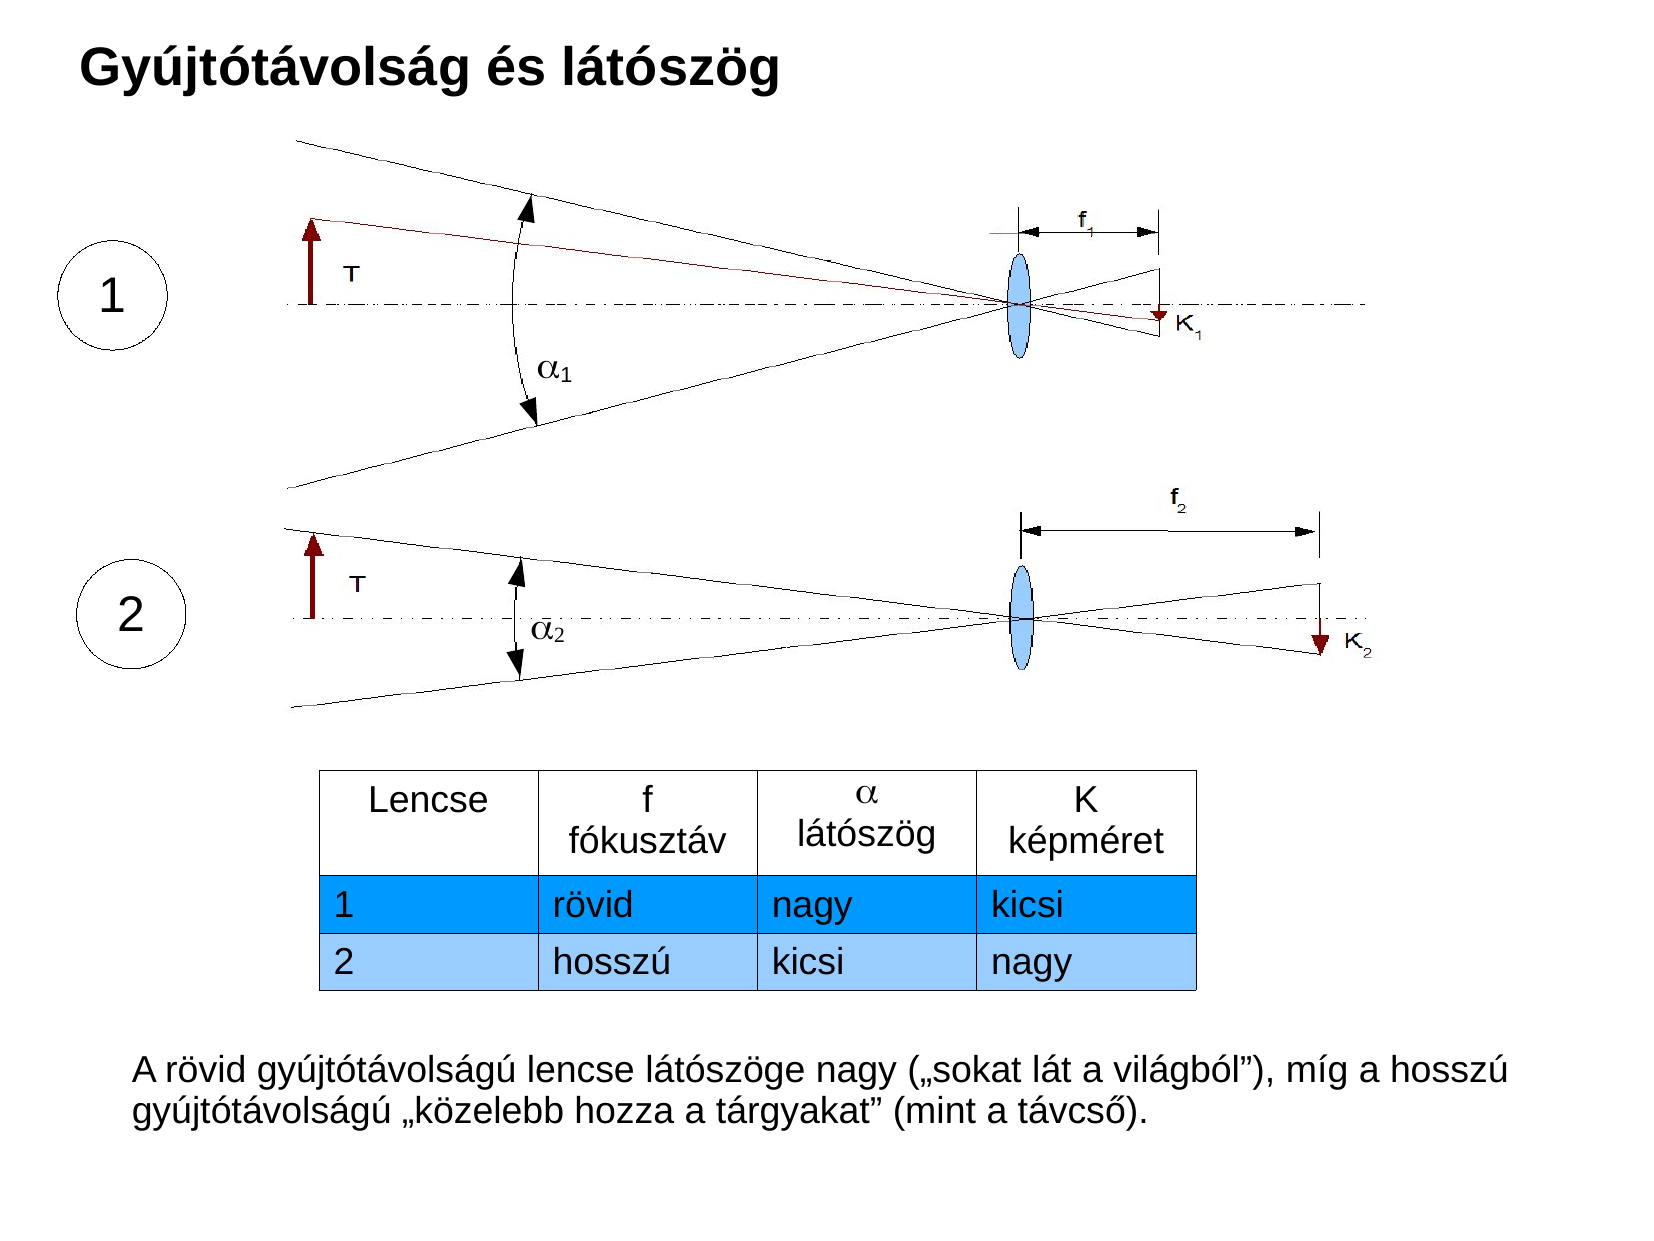

Gyújtótávolság és látószög
1
a1
2
a2
| Lencse | f fókusztáv | a látószög | K képméret |
| --- | --- | --- | --- |
| 1 | rövid | nagy | kicsi |
| 2 | hosszú | kicsi | nagy |
A rövid gyújtótávolságú lencse látószöge nagy („sokat lát a világból”), míg a hosszú
gyújtótávolságú „közelebb hozza a tárgyakat” (mint a távcső).